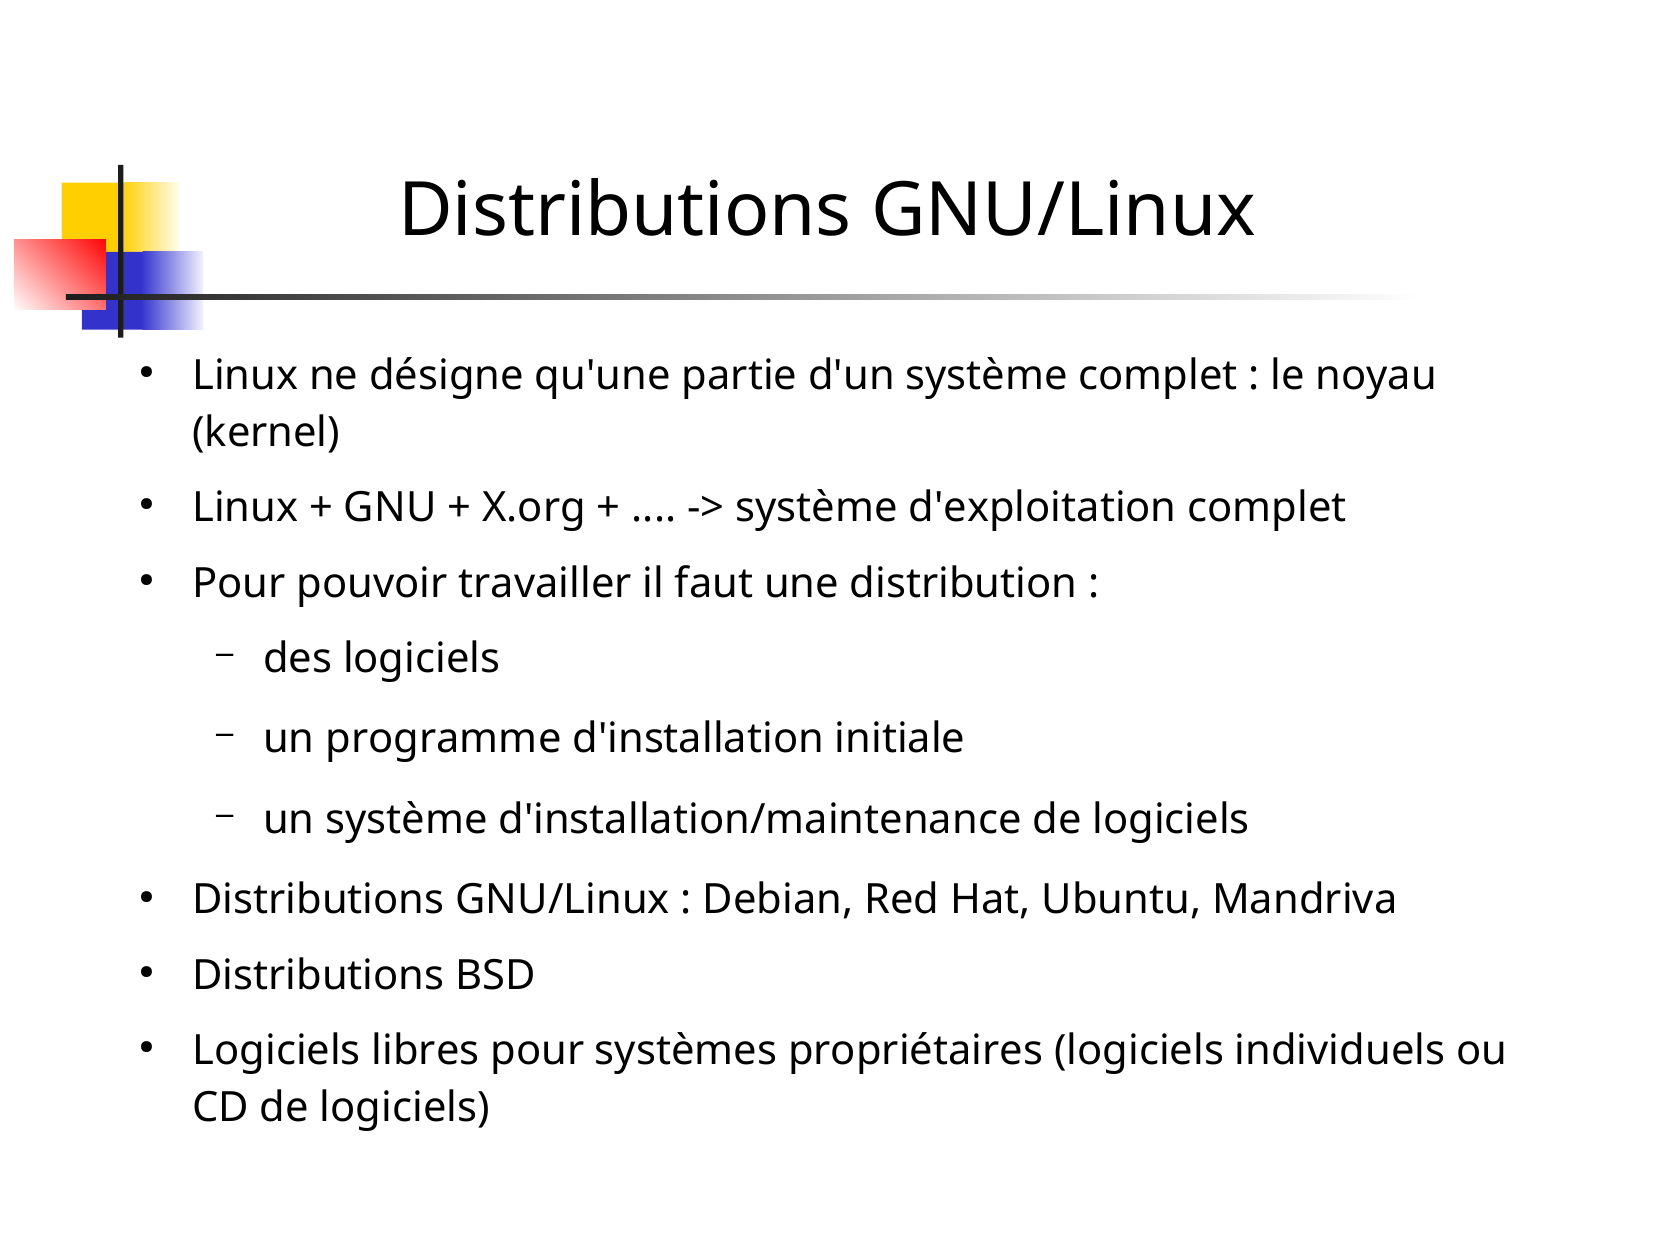

# Distributions GNU/Linux
Linux ne désigne qu'une partie d'un système complet : le noyau (kernel)
Linux + GNU + X.org + .... -> système d'exploitation complet
Pour pouvoir travailler il faut une distribution :
des logiciels
un programme d'installation initiale
un système d'installation/maintenance de logiciels
Distributions GNU/Linux : Debian, Red Hat, Ubuntu, Mandriva
Distributions BSD
Logiciels libres pour systèmes propriétaires (logiciels individuels ou CD de logiciels)